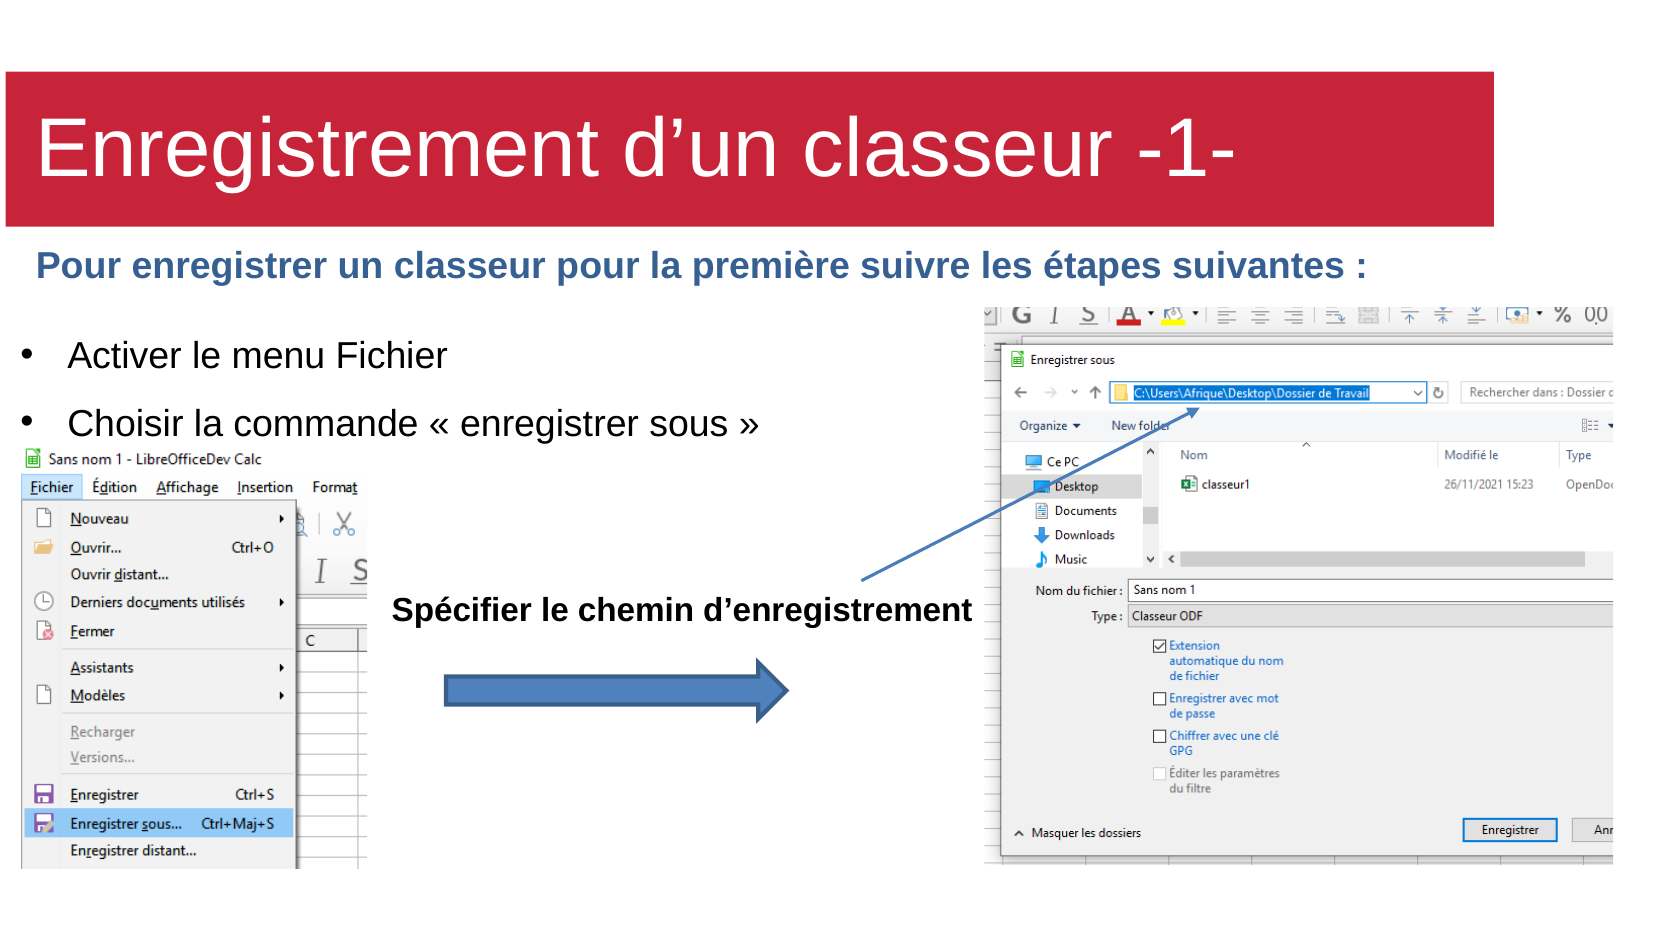

# Enregistrement d’un classeur -1-
Pour enregistrer un classeur pour la première suivre les étapes suivantes :
Activer le menu Fichier
Choisir la commande « enregistrer sous »
Spécifier le chemin d’enregistrement